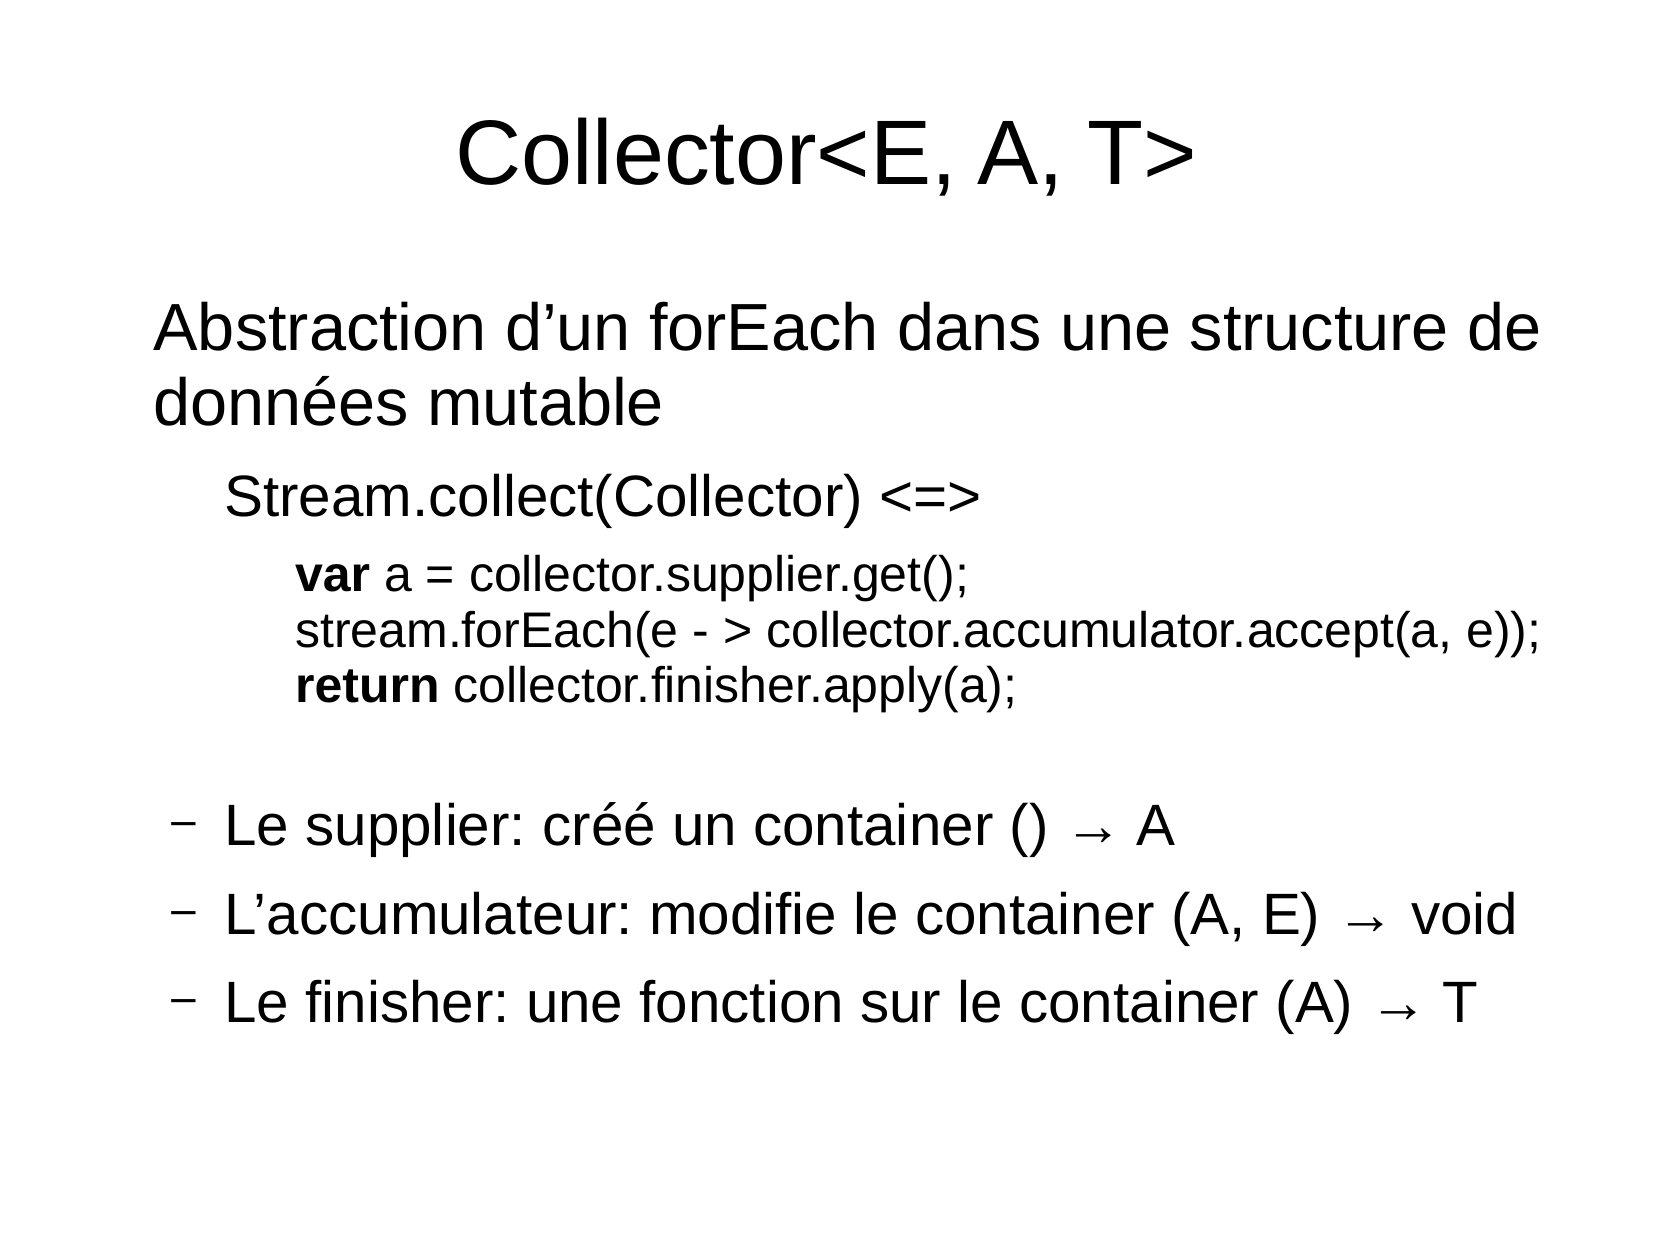

# Collector<E, A, T>
Abstraction d’un forEach dans une structure de données mutable
Stream.collect(Collector) <=>
var a = collector.supplier.get();
stream.forEach(e - > collector.accumulator.accept(a, e));
return collector.finisher.apply(a);
Le supplier: créé un container () → A
L’accumulateur: modifie le container (A, E) → void
Le finisher: une fonction sur le container (A) → T